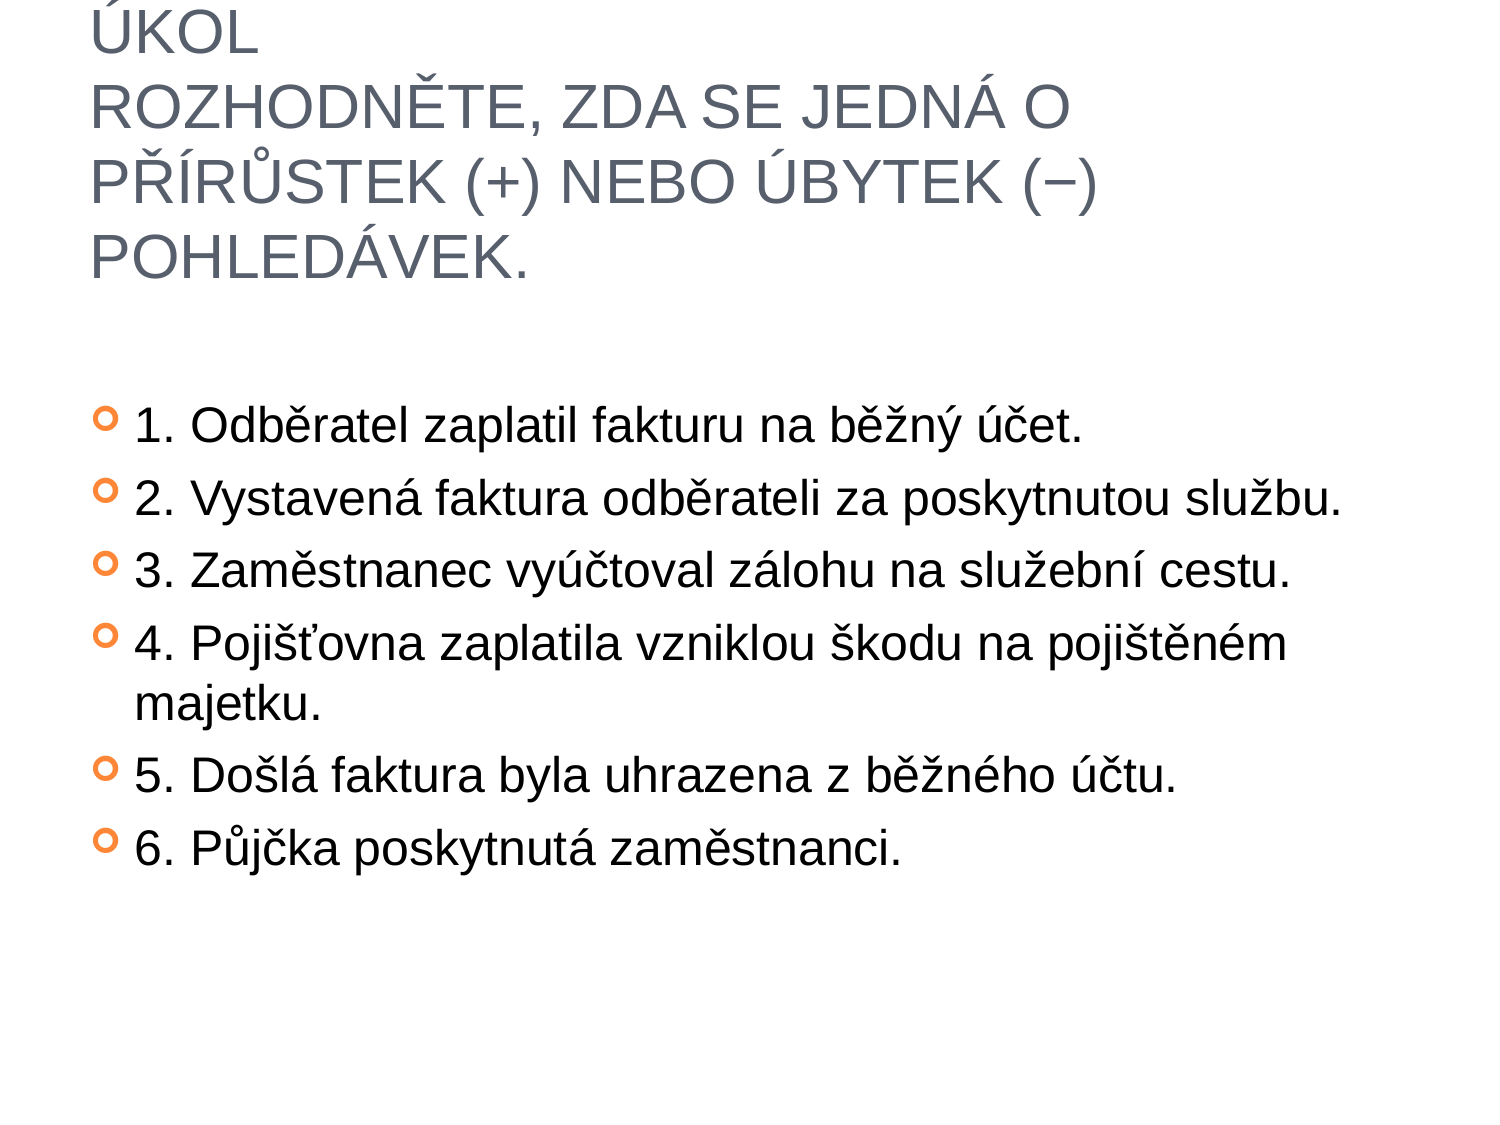

# ÚKOL ROZHODNĚTE, ZDA SE JEDNÁ O PŘÍRŮSTEK (+) NEBO ÚBYTEK (−) POHLEDÁVEK.
1. Odběratel zaplatil fakturu na běžný účet.
2. Vystavená faktura odběrateli za poskytnutou službu.
3. Zaměstnanec vyúčtoval zálohu na služební cestu.
4. Pojišťovna zaplatila vzniklou škodu na pojištěném majetku.
5. Došlá faktura byla uhrazena z běžného účtu.
6. Půjčka poskytnutá zaměstnanci.